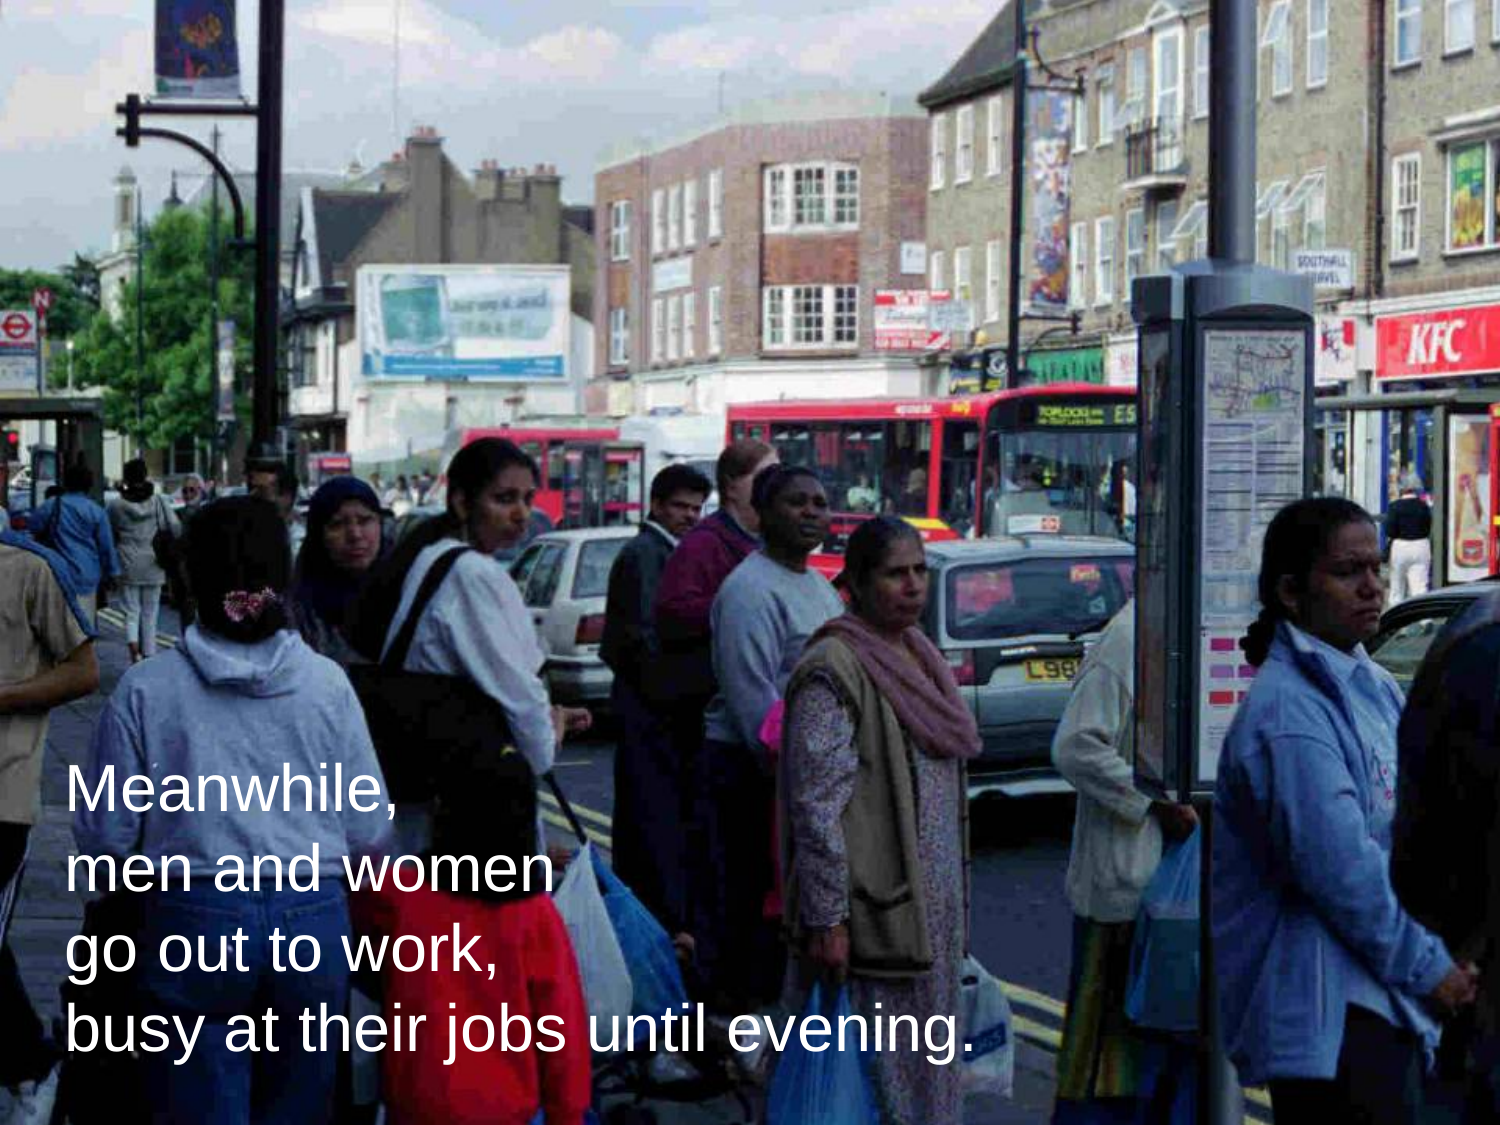

Meanwhile,
men and women
go out to work,
busy at their jobs until evening.